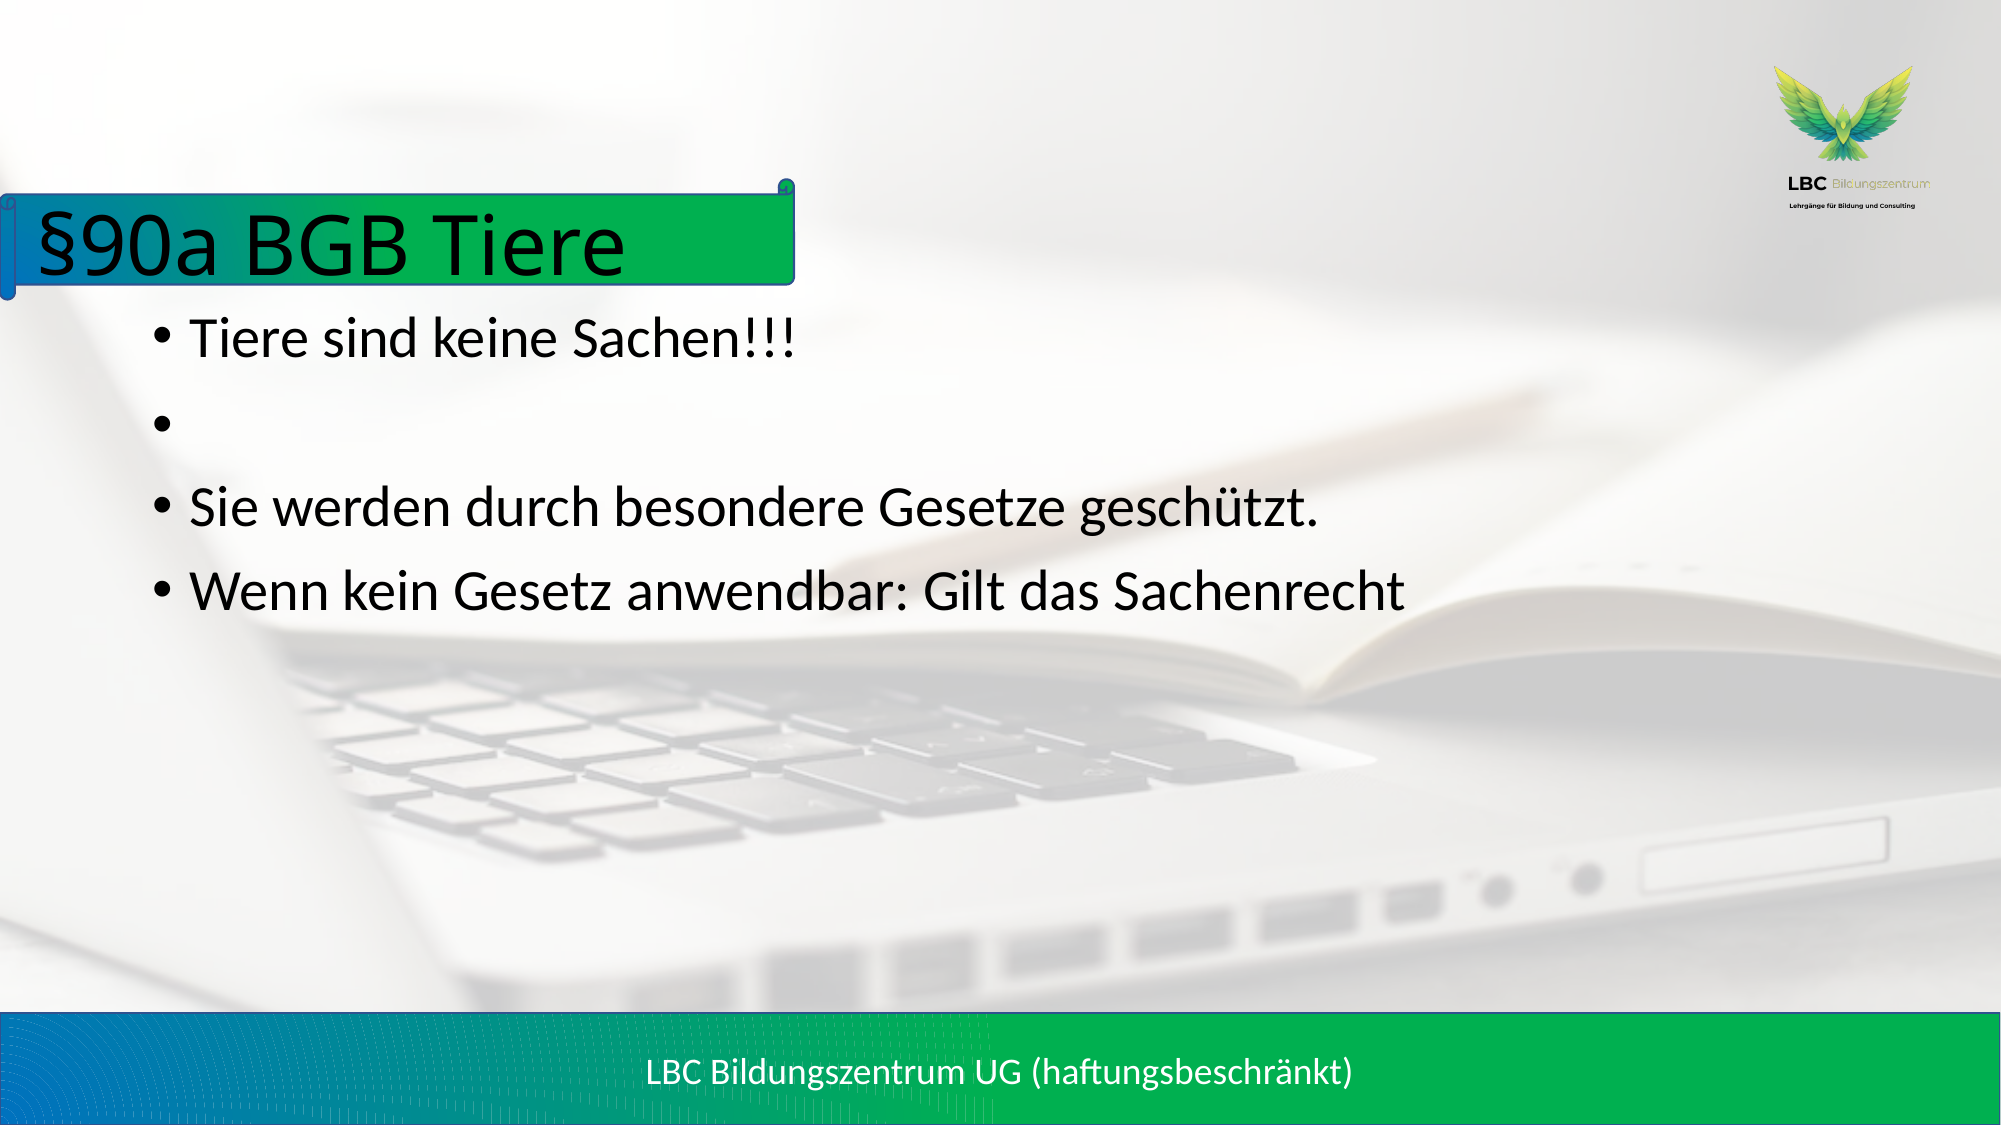

# §90a BGB Tiere
Tiere sind keine Sachen!!!
Sie werden durch besondere Gesetze geschützt.
Wenn kein Gesetz anwendbar: Gilt das Sachenrecht